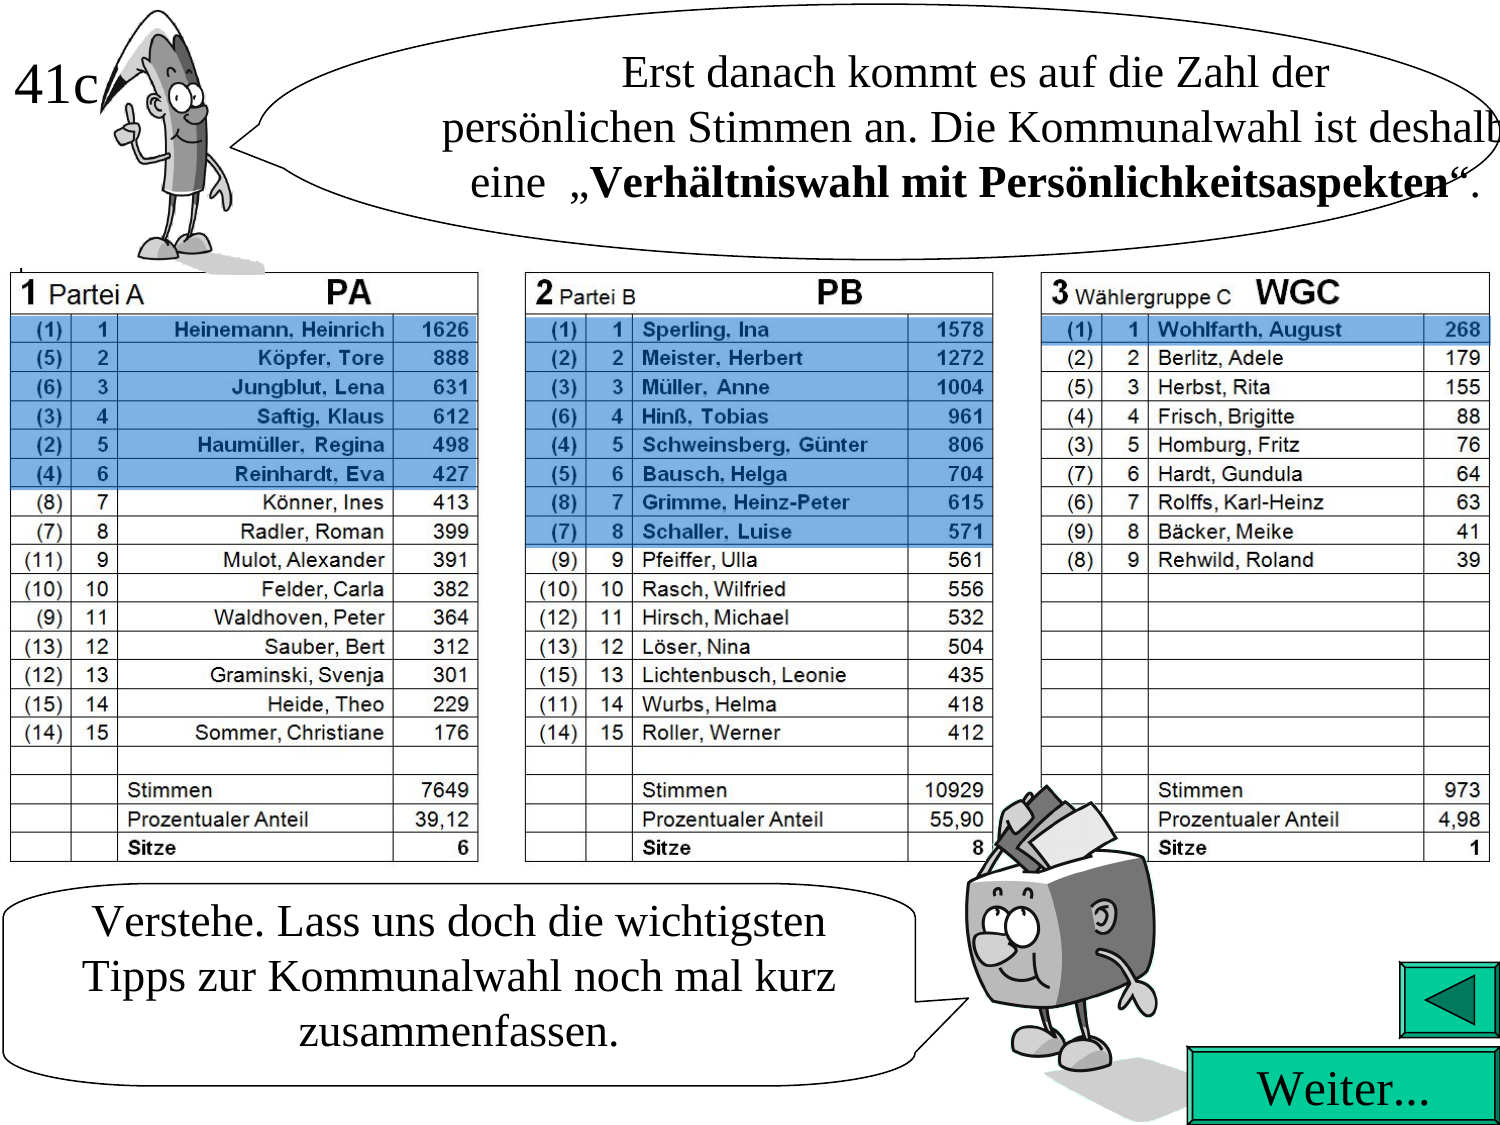

Erst danach kommt es auf die Zahl der
persönlichen Stimmen an. Die Kommunalwahl ist deshalb
eine „Verhältniswahl mit Persönlichkeitsaspekten“.
41c
Verstehe. Lass uns doch die wichtigsten Tipps zur Kommunalwahl noch mal kurz zusammenfassen.
Weiter...